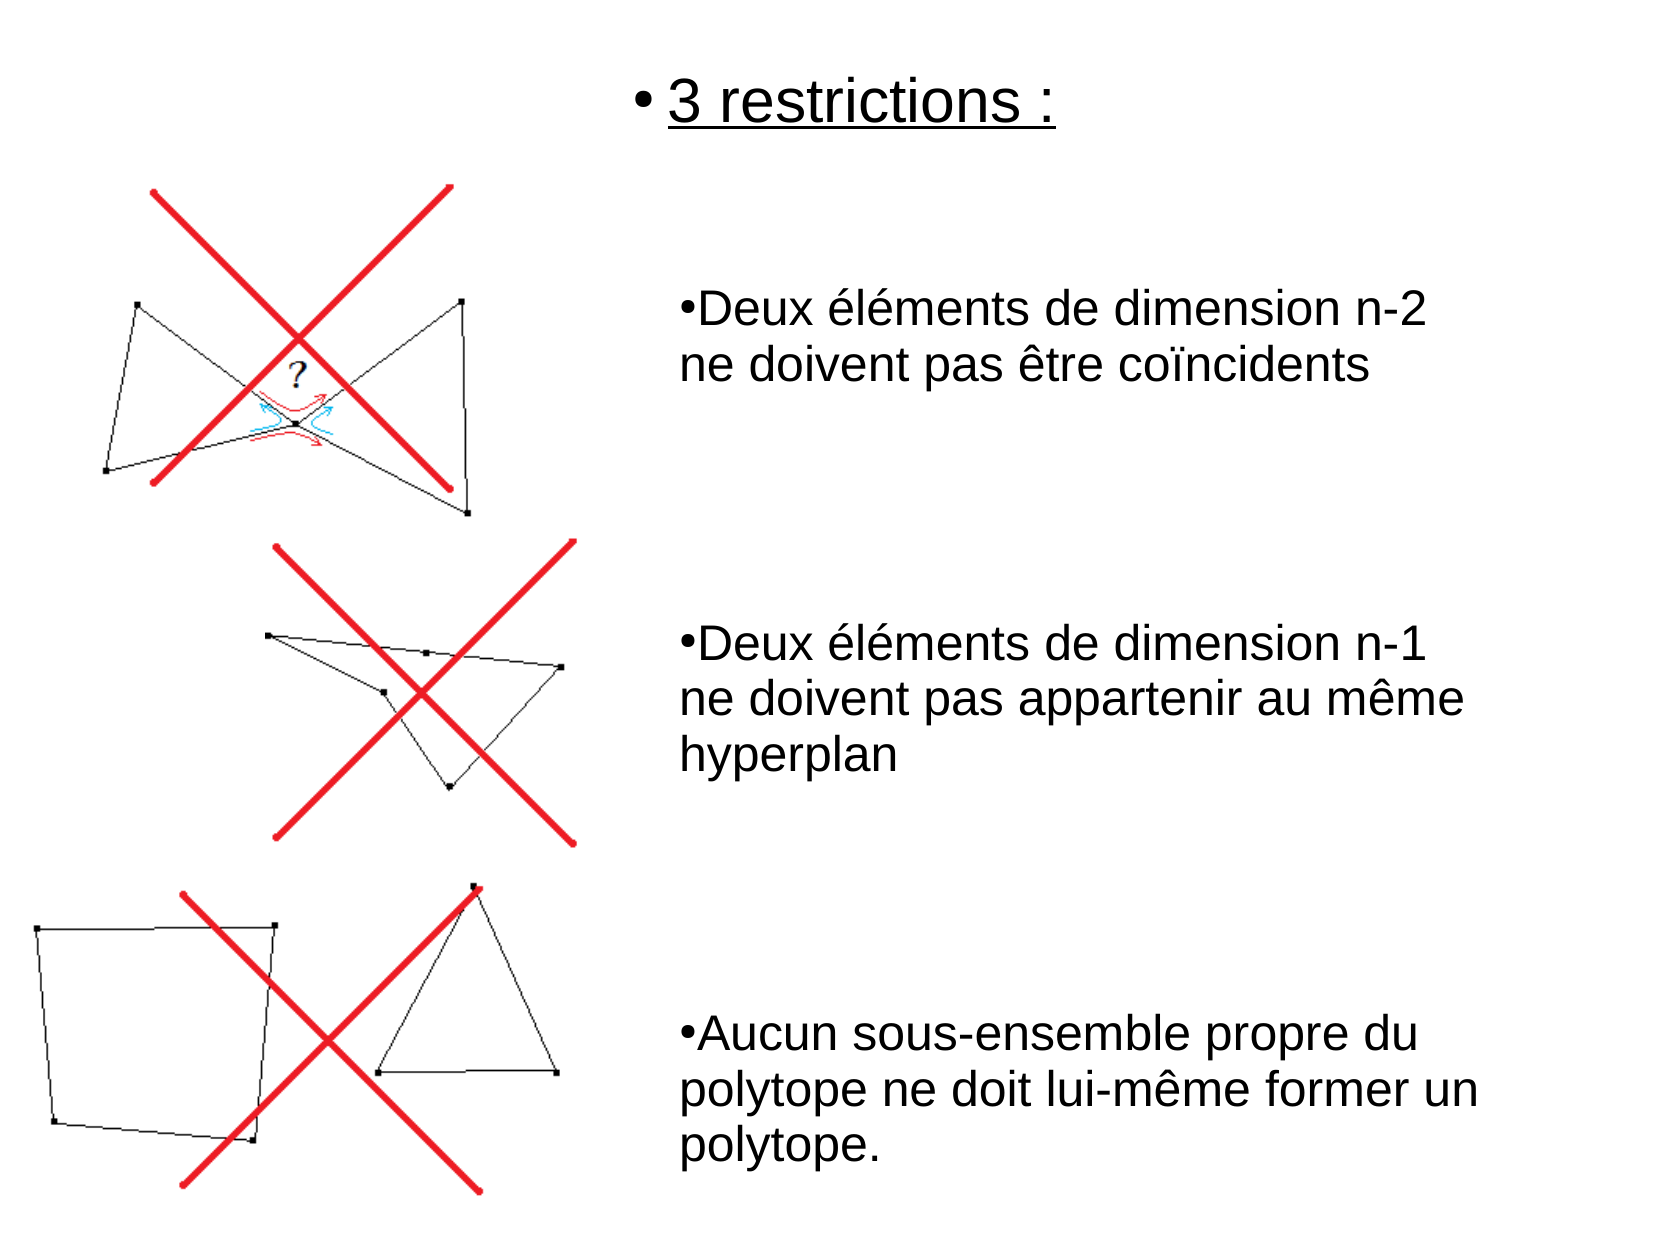

# 3 restrictions :
Deux éléments de dimension n-2
ne doivent pas être coïncidents
Deux éléments de dimension n-1
ne doivent pas appartenir au même hyperplan
Aucun sous-ensemble propre du polytope ne doit lui-même former un polytope.